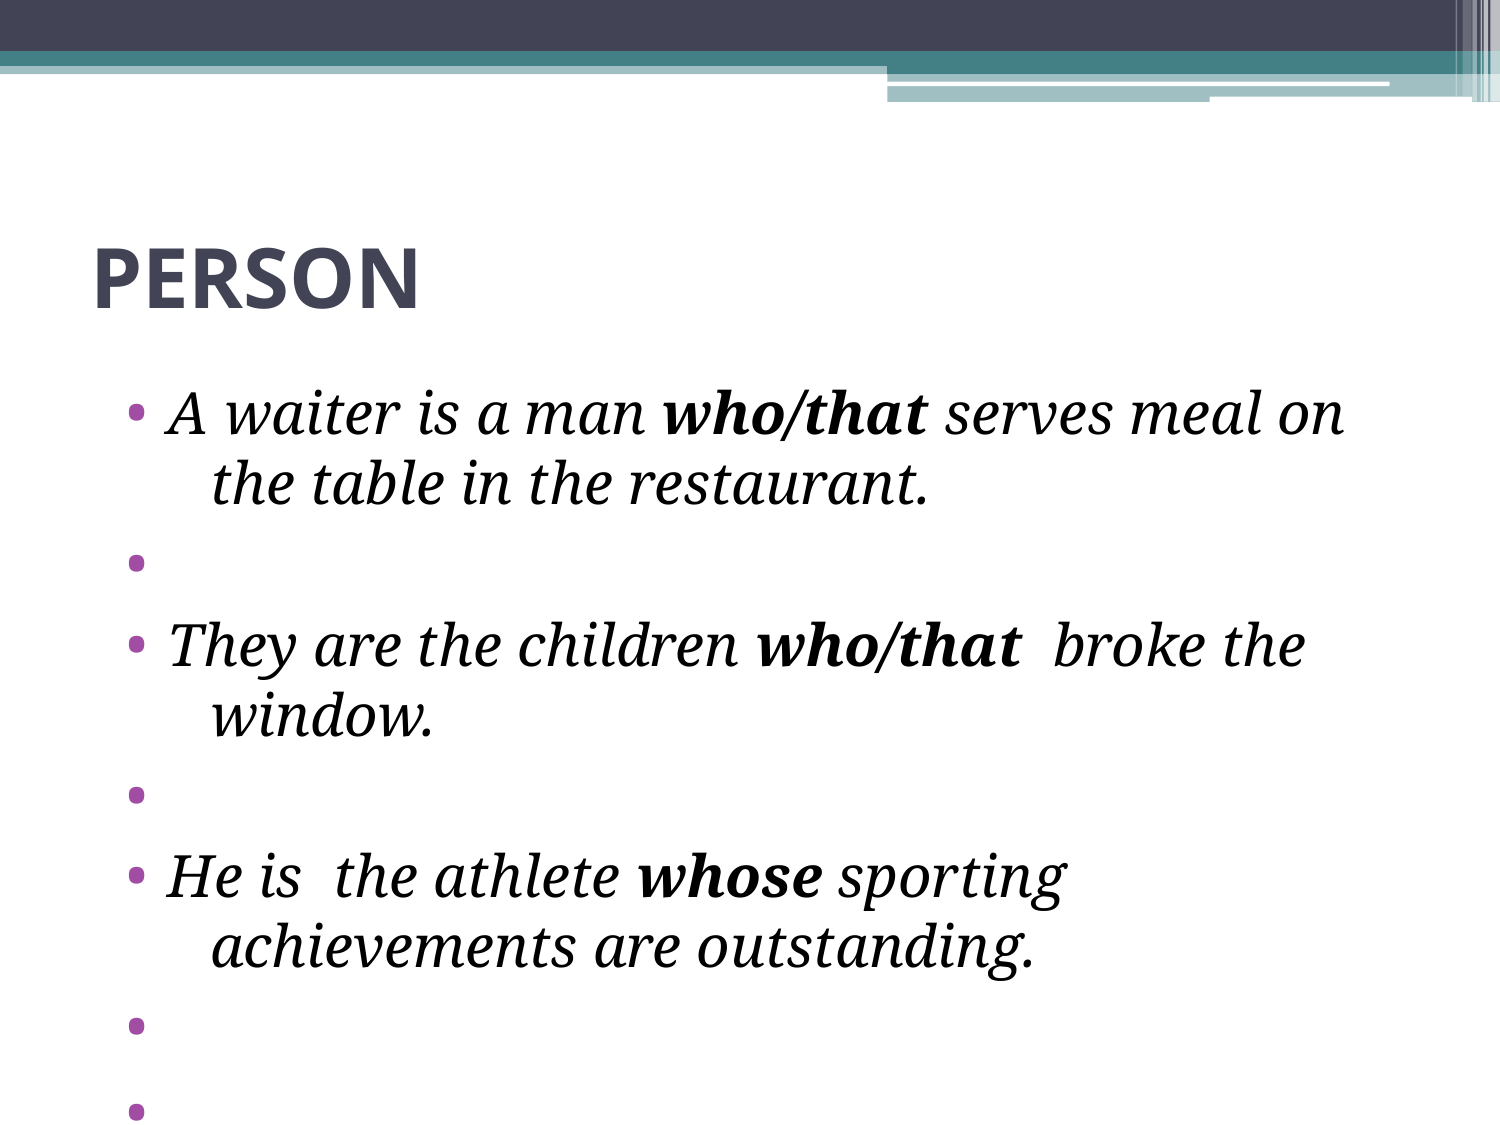

# PERSON
A waiter is a man who/that serves meal on the table in the restaurant.
They are the children who/that broke the window.
He is the athlete whose sporting achievements are outstanding.